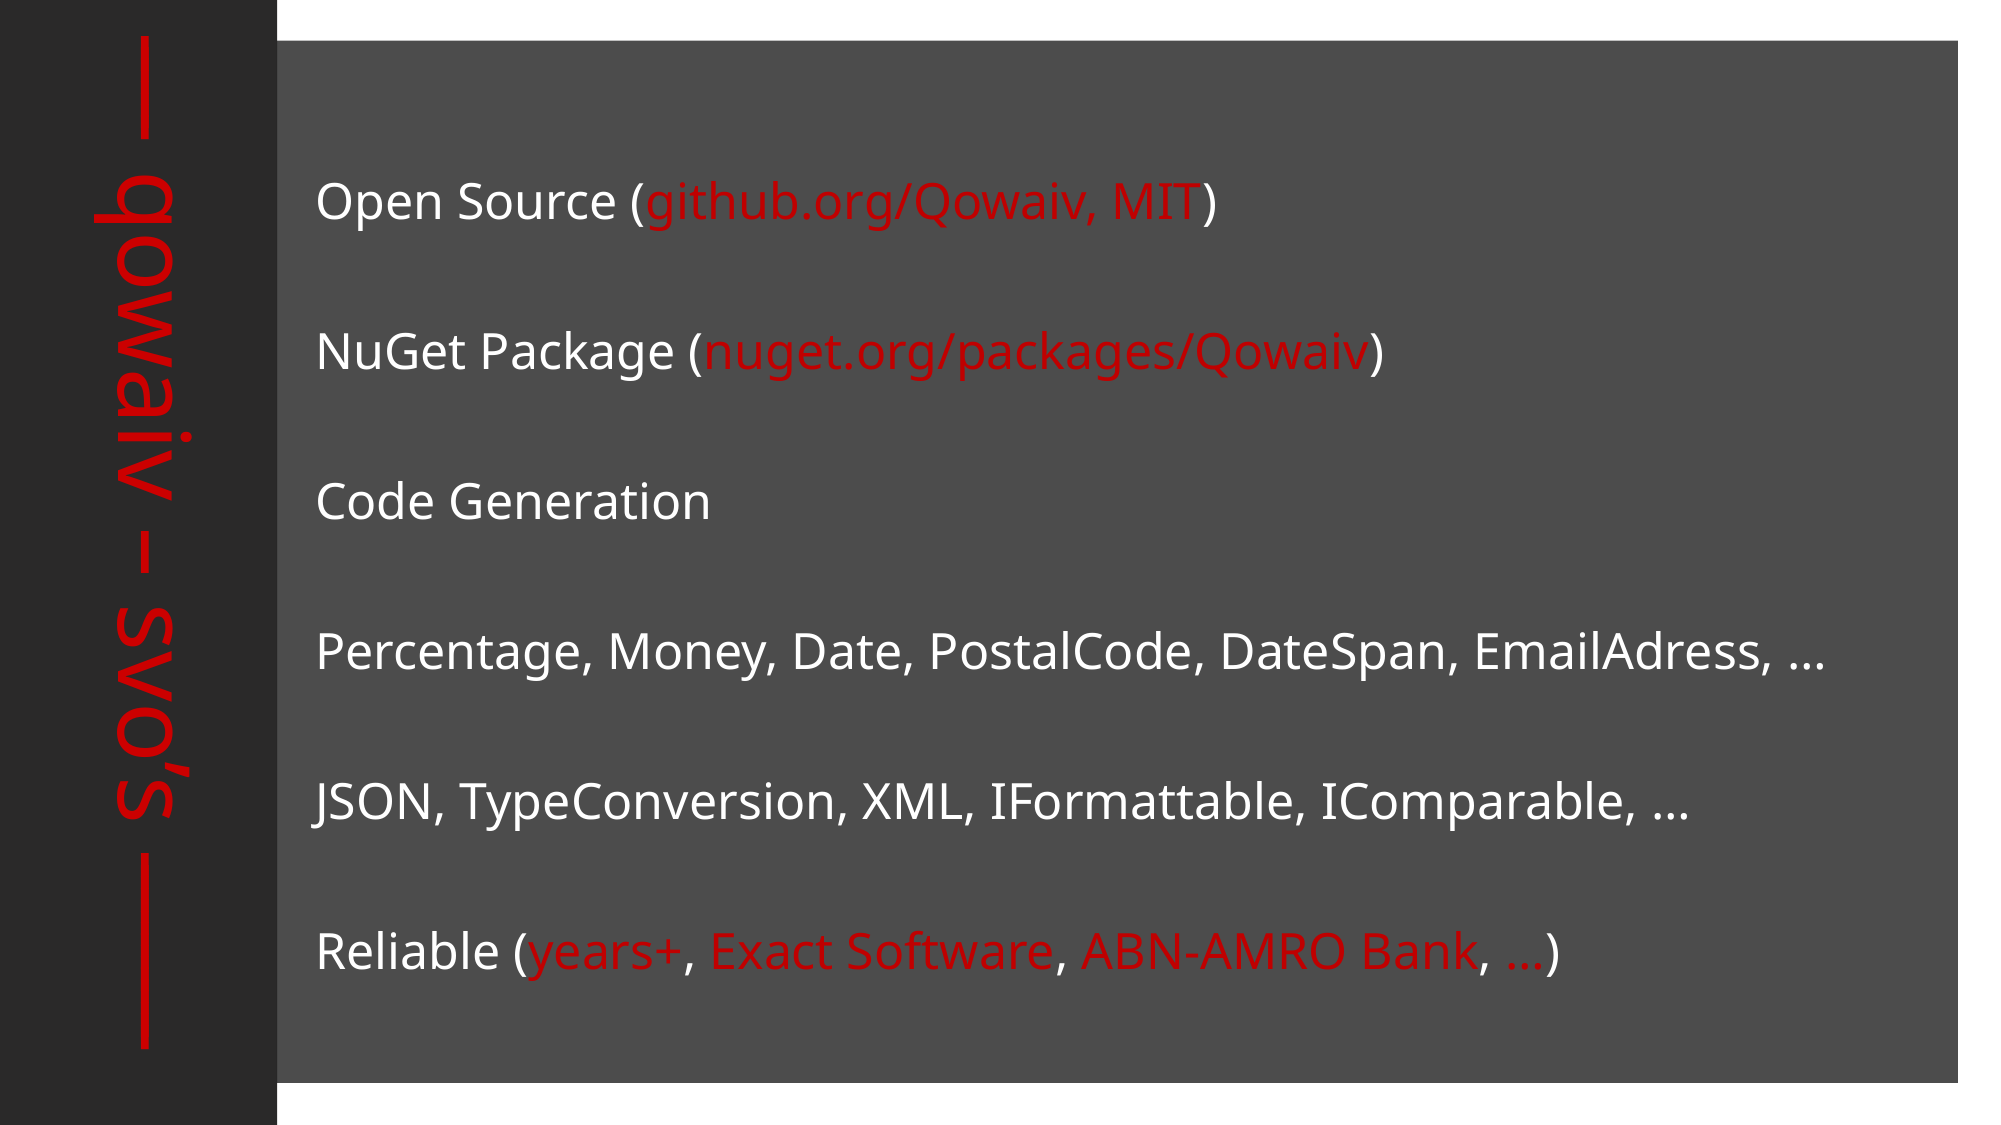

-------- qowaiv – svo’s ----------------
Open Source (github.org/Qowaiv, MIT)
NuGet Package (nuget.org/packages/Qowaiv)
Code Generation
Percentage, Money, Date, PostalCode, DateSpan, EmailAdress, …
JSON, TypeConversion, XML, IFormattable, IComparable, …
Reliable (years+, Exact Software, ABN-AMRO Bank, …)